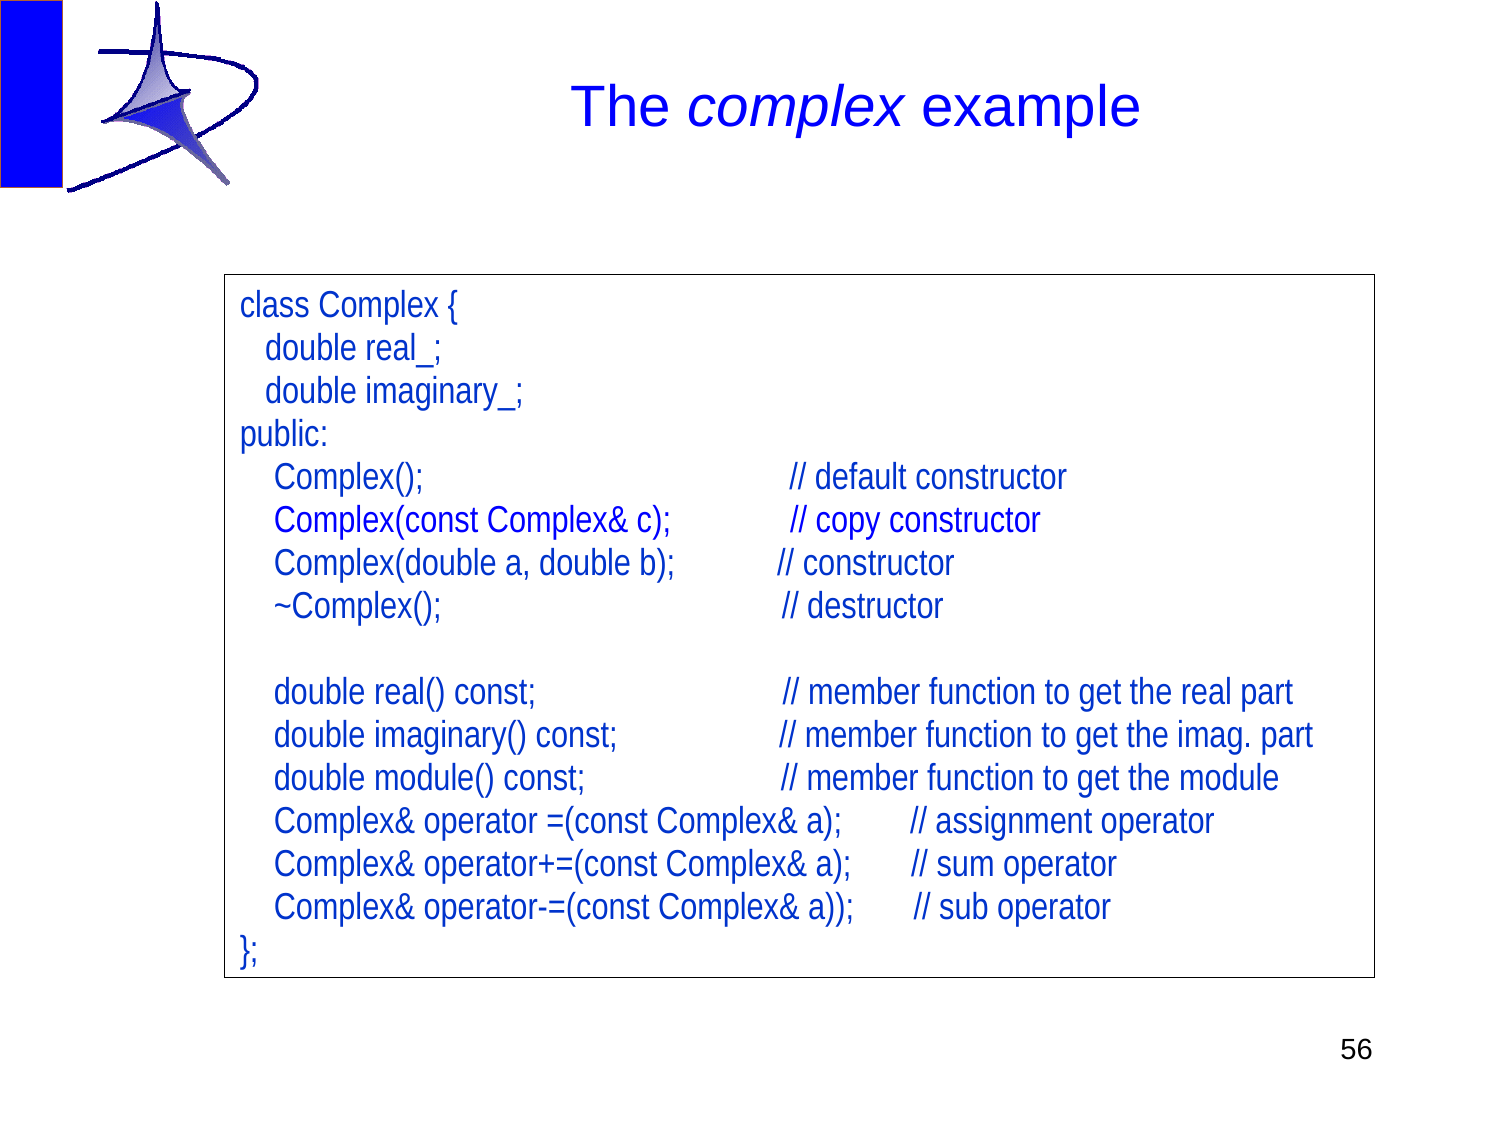

# The complex example
class Complex {
 double real_;
 double imaginary_;
public:
 Complex(); // default constructor
 Complex(const Complex& c); // copy constructor
 Complex(double a, double b); // constructor
 ~Complex(); // destructor
 double real() const; // member function to get the real part
 double imaginary() const; // member function to get the imag. part
 double module() const; // member function to get the module
 Complex& operator =(const Complex& a); // assignment operator
 Complex& operator+=(const Complex& a); // sum operator
 Complex& operator-=(const Complex& a)); // sub operator
};
56